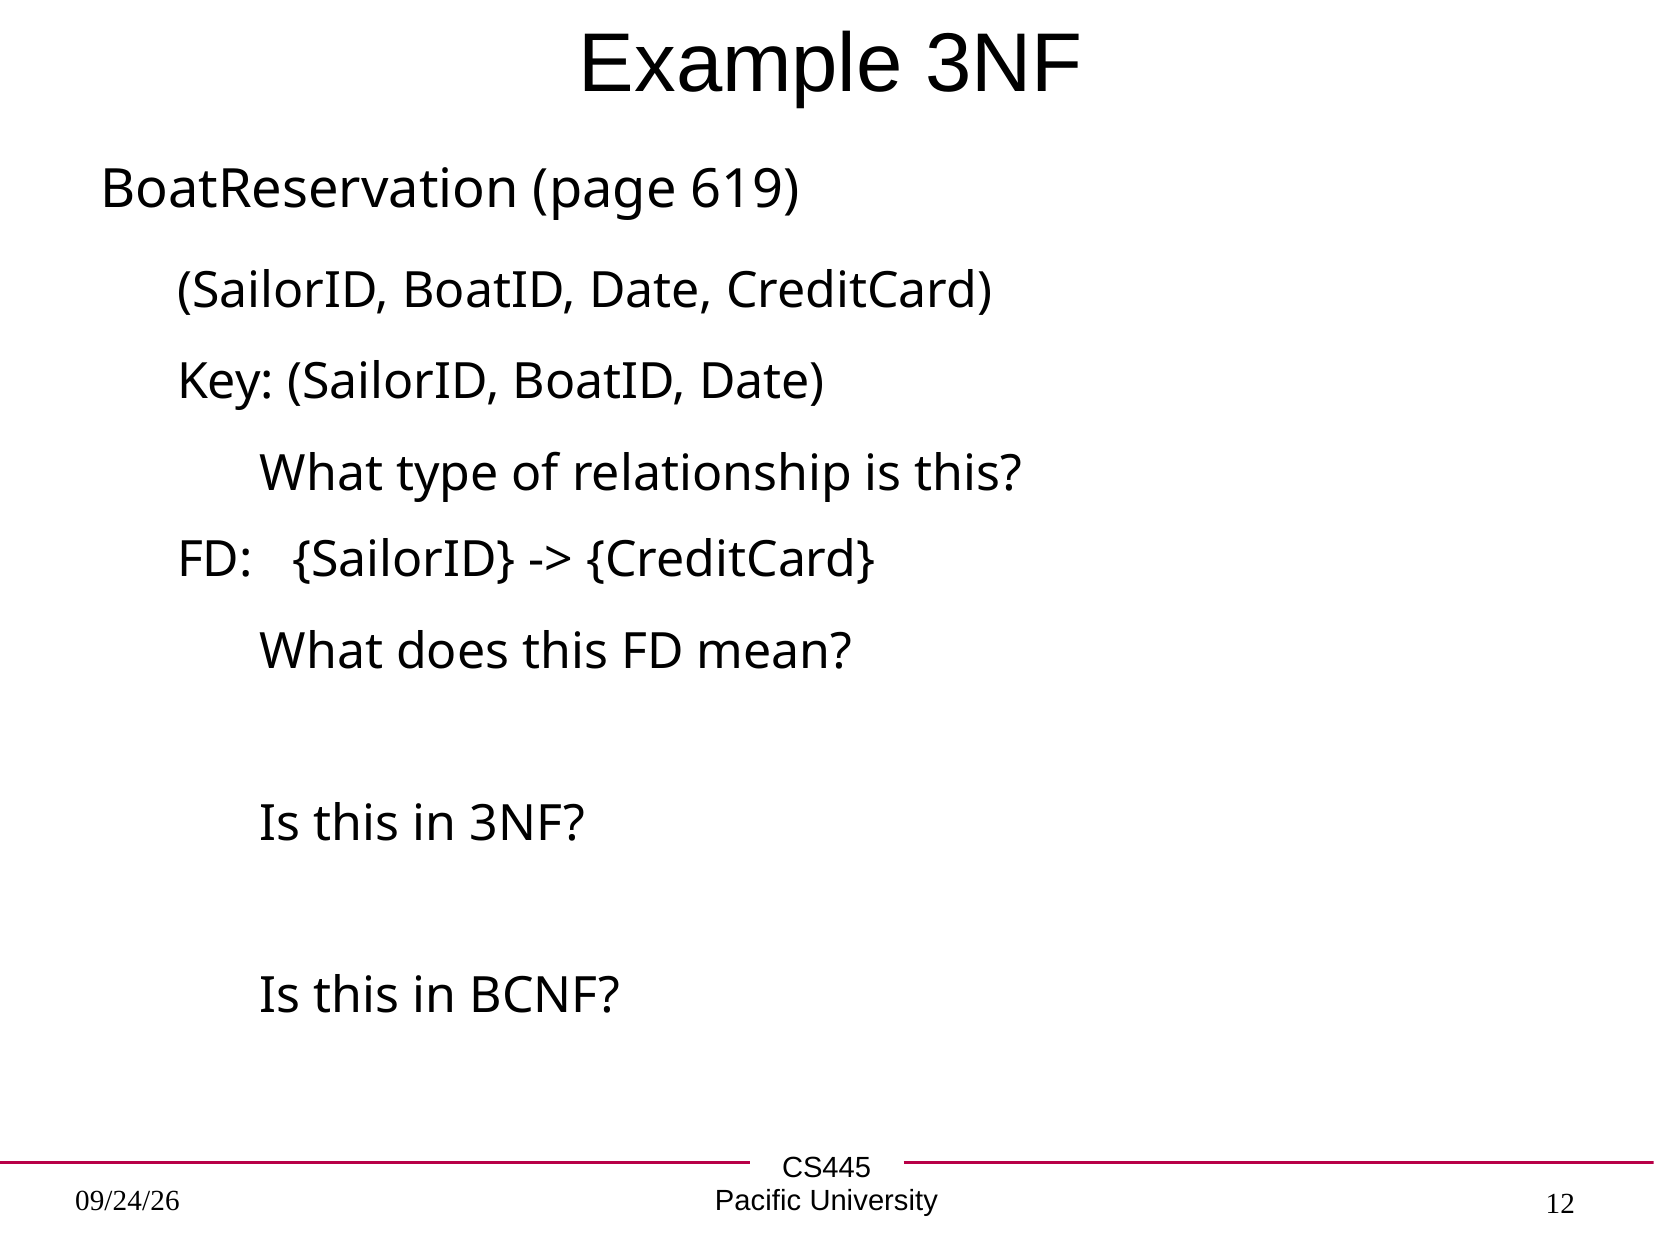

# Example 3NF
BoatReservation (page 619)
(SailorID, BoatID, Date, CreditCard)
Key: (SailorID, BoatID, Date)
What type of relationship is this?
FD: {SailorID} -> {CreditCard}
What does this FD mean?
Is this in 3NF?
Is this in BCNF?